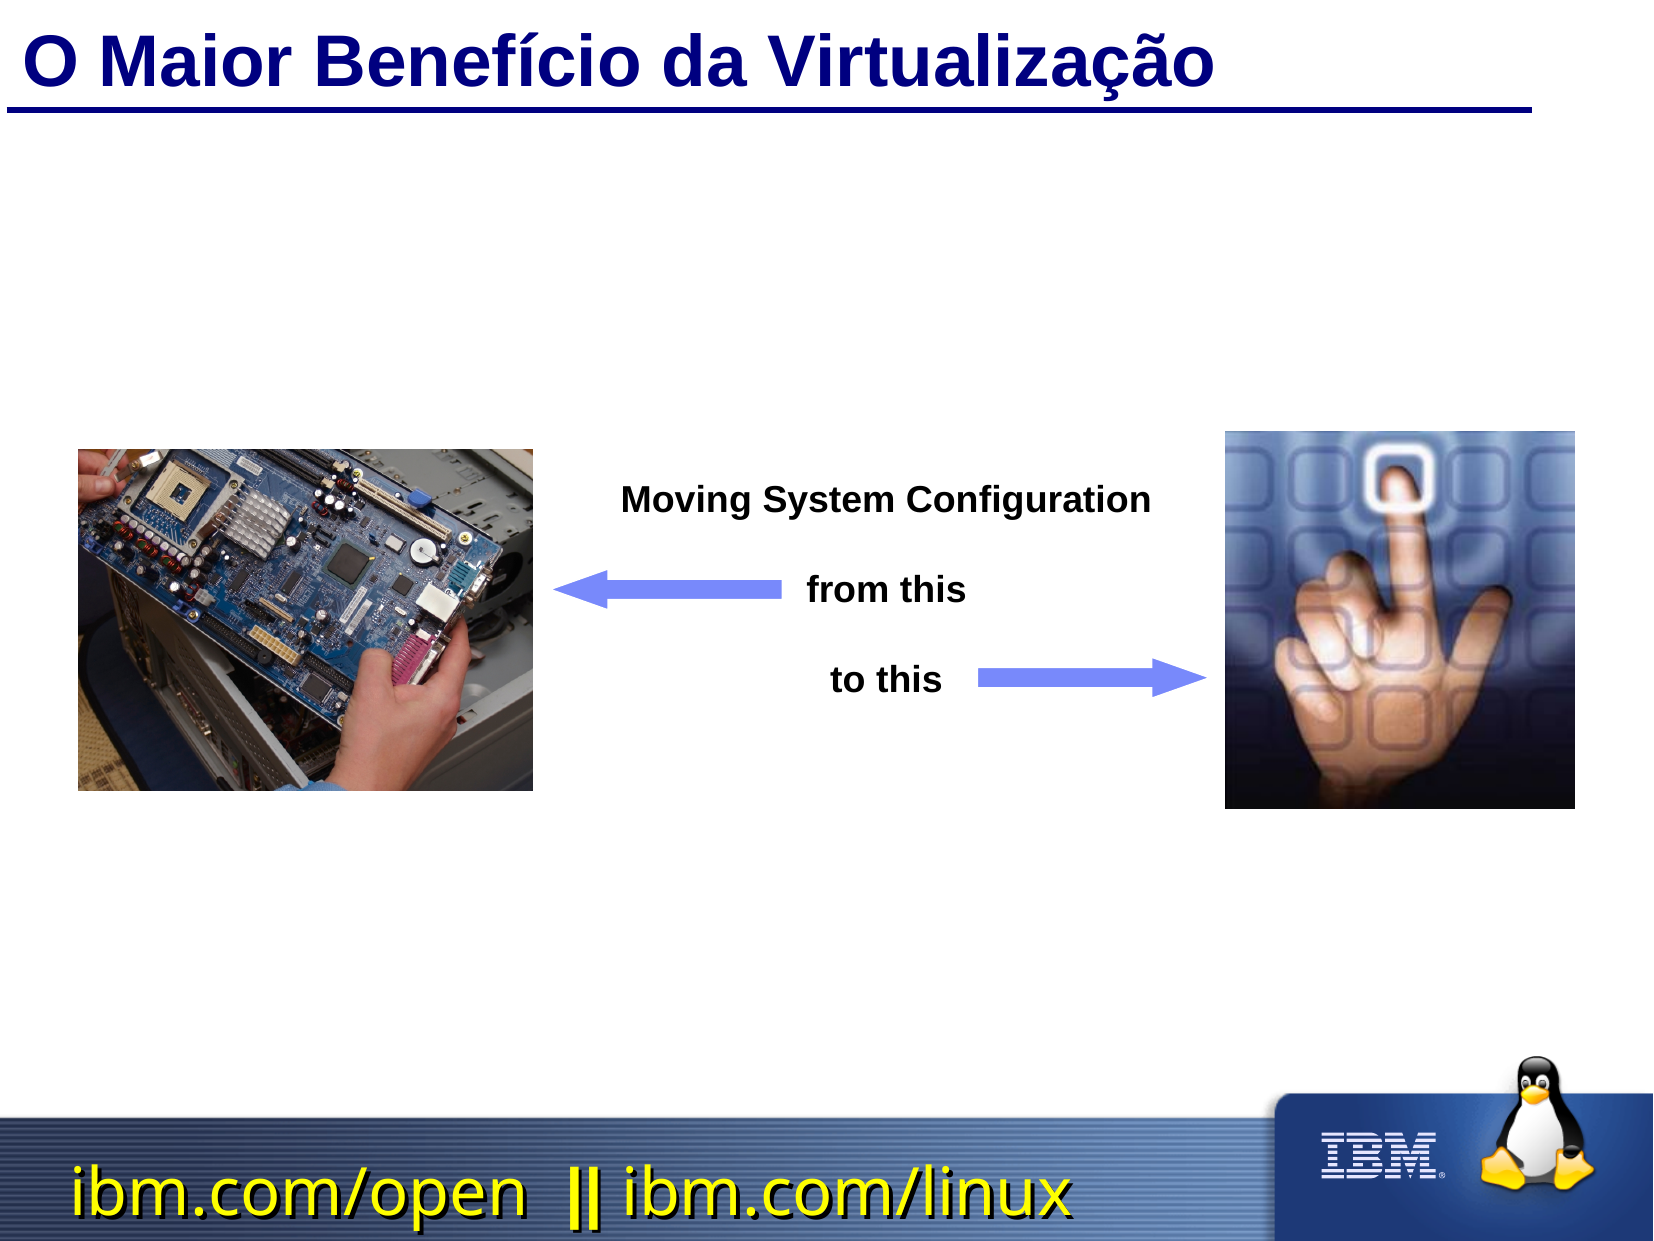

O Maior Benefício da Virtualização
Moving System Configuration
from this
to this